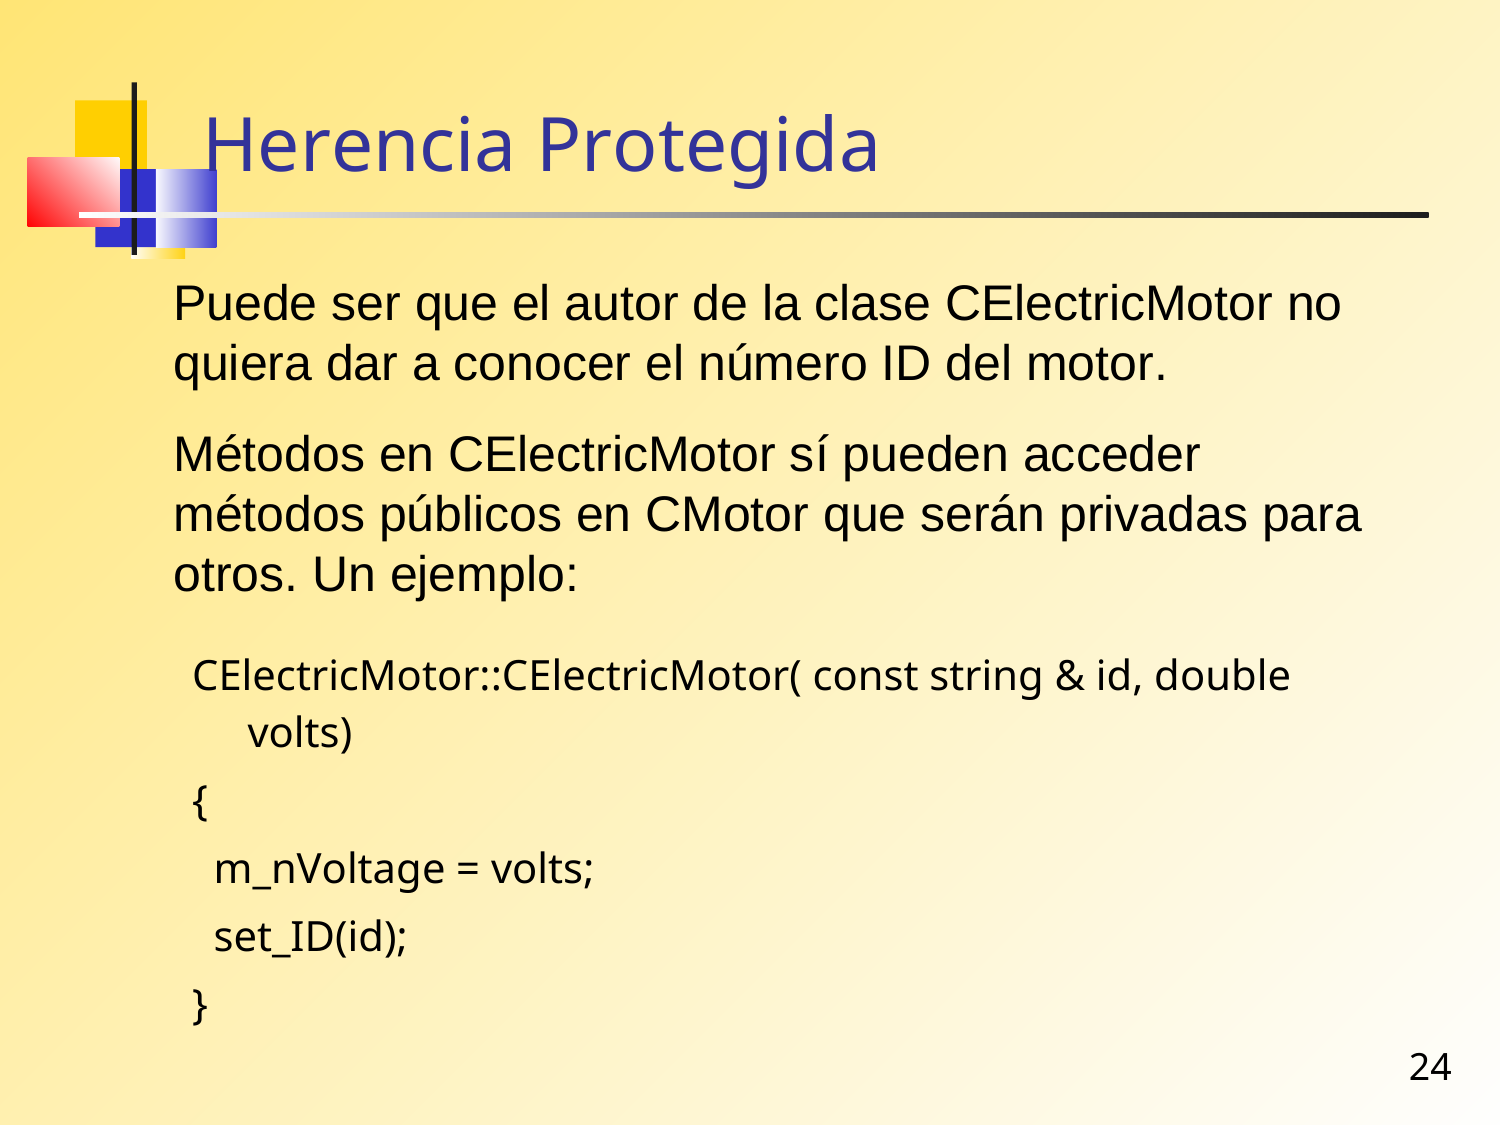

# Herencia Protegida
Puede ser que el autor de la clase CElectricMotor no quiera dar a conocer el número ID del motor.
Métodos en CElectricMotor sí pueden acceder métodos públicos en CMotor que serán privadas para otros. Un ejemplo:
CElectricMotor::CElectricMotor( const string & id, double volts)‏
{
 m_nVoltage = volts;
 set_ID(id);
}
24